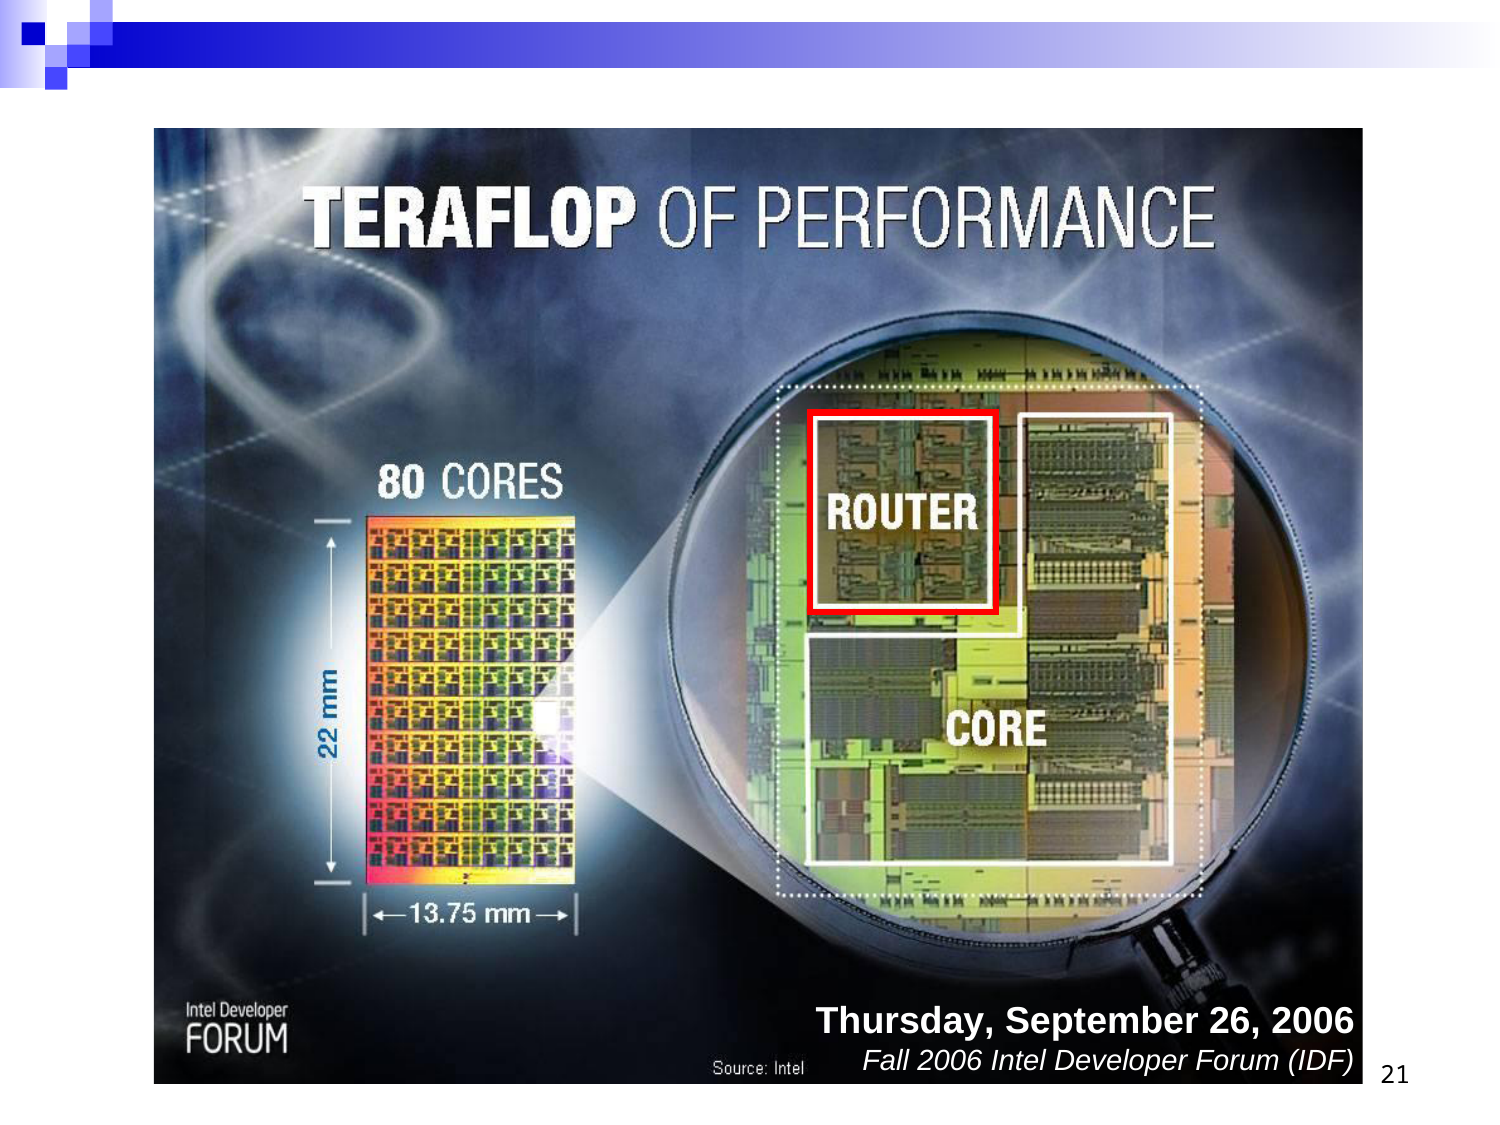

Thursday, September 26, 2006
Fall 2006 Intel Developer Forum (IDF)